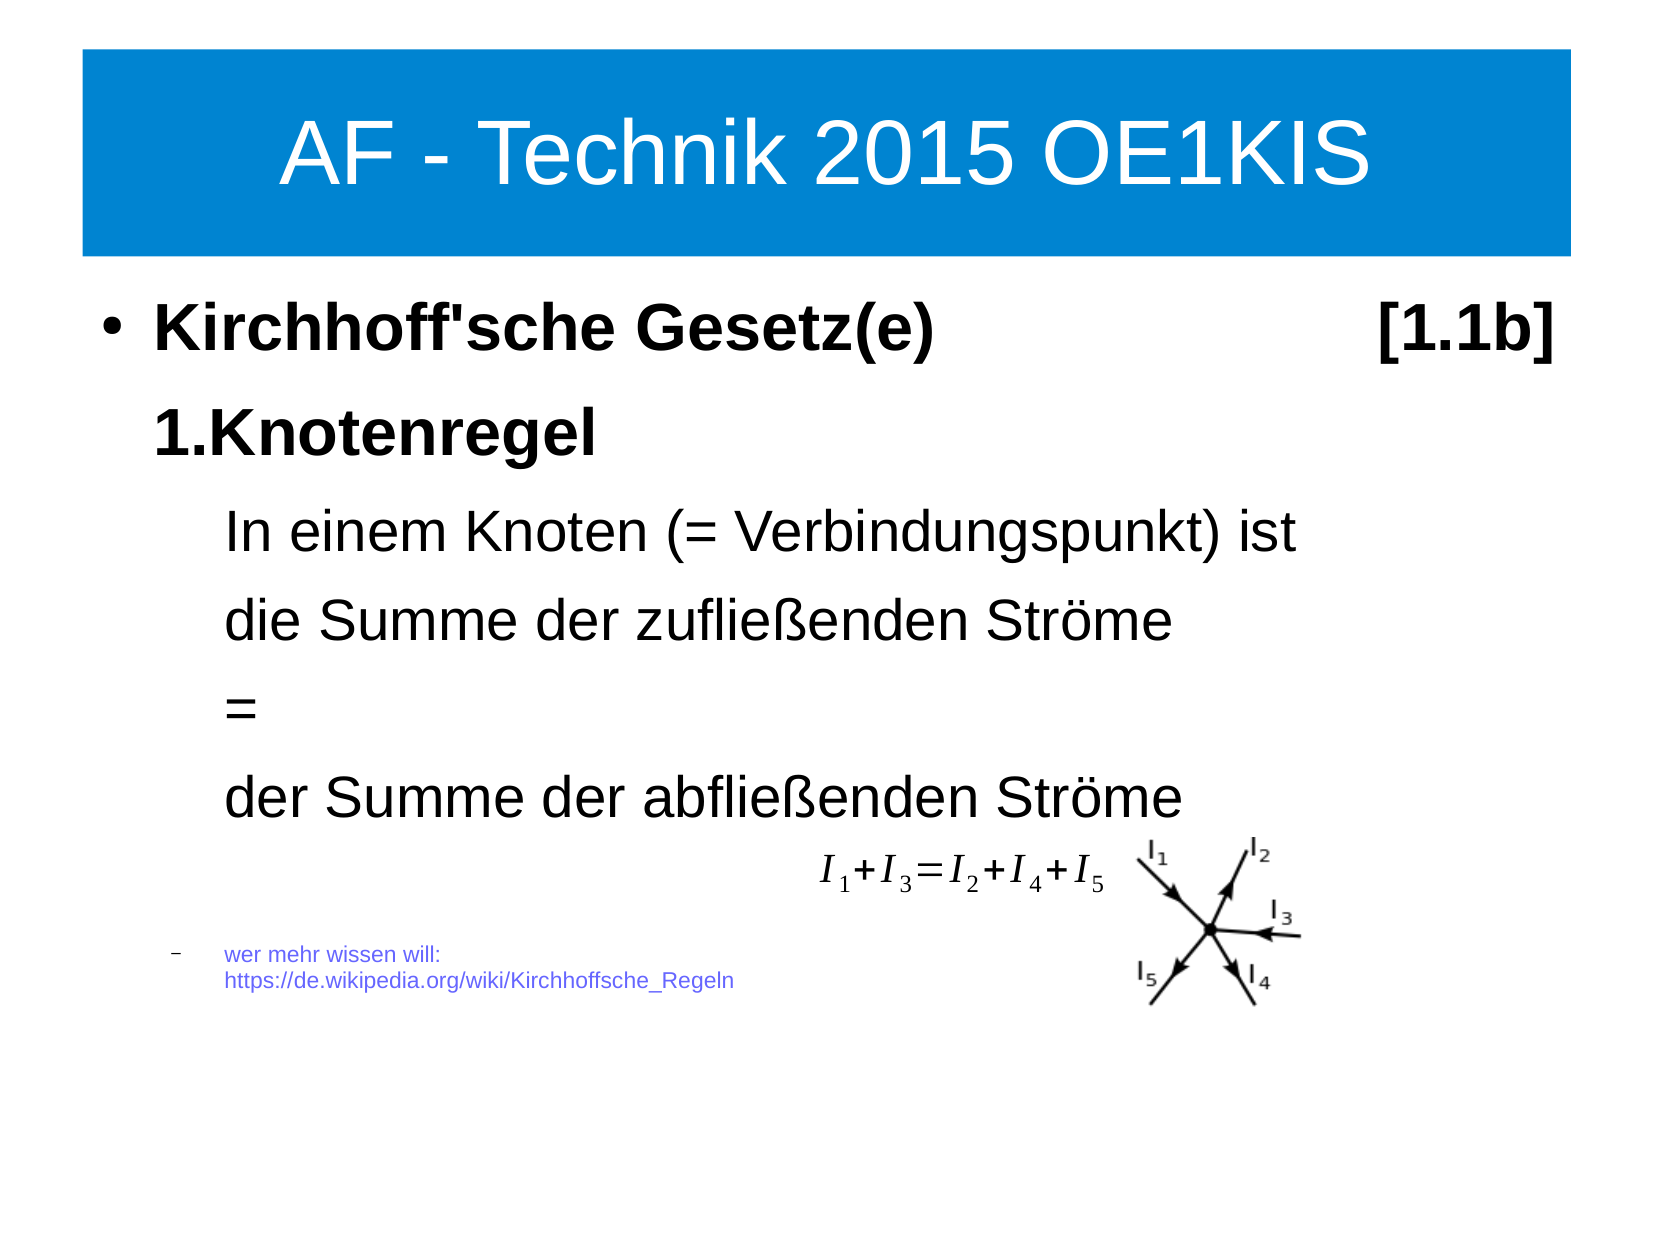

# AF - Technik 2015 OE1KIS
Kirchhoff'sche Gesetz(e) [1.1b]
1.Knotenregel
In einem Knoten (= Verbindungspunkt) ist
die Summe der zufließenden Ströme
=
der Summe der abfließenden Ströme
wer mehr wissen will:
https://de.wikipedia.org/wiki/Kirchhoffsche_Regeln